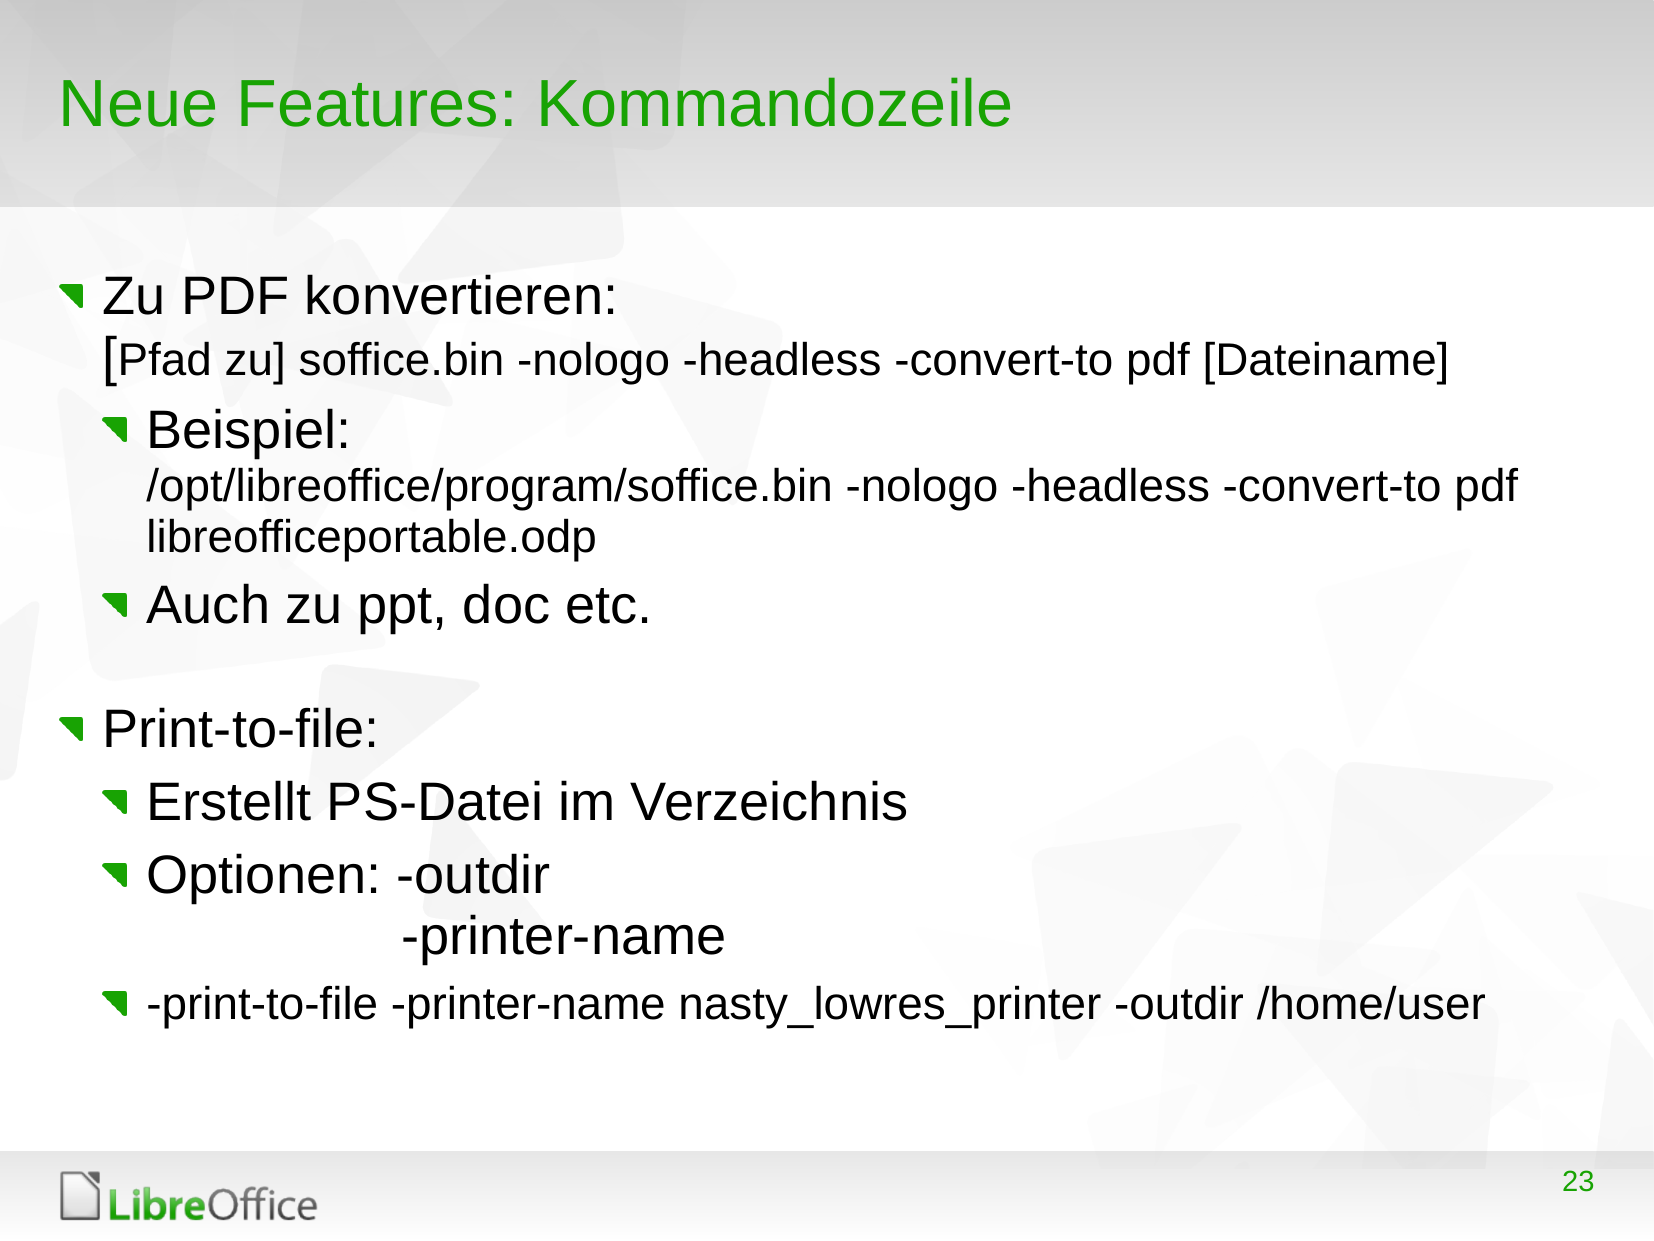

# Neue Features: Kommandozeile
Zu PDF konvertieren:
[Pfad zu] soffice.bin -nologo -headless -convert-to pdf [Dateiname]
Beispiel:
/opt/libreoffice/program/soffice.bin -nologo -headless -convert-to pdf libreofficeportable.odp
Auch zu ppt, doc etc.
Print-to-file:
Erstellt PS-Datei im Verzeichnis
Optionen: -outdir
 -printer-name
-print-to-file -printer-name nasty_lowres_printer -outdir /home/user
23